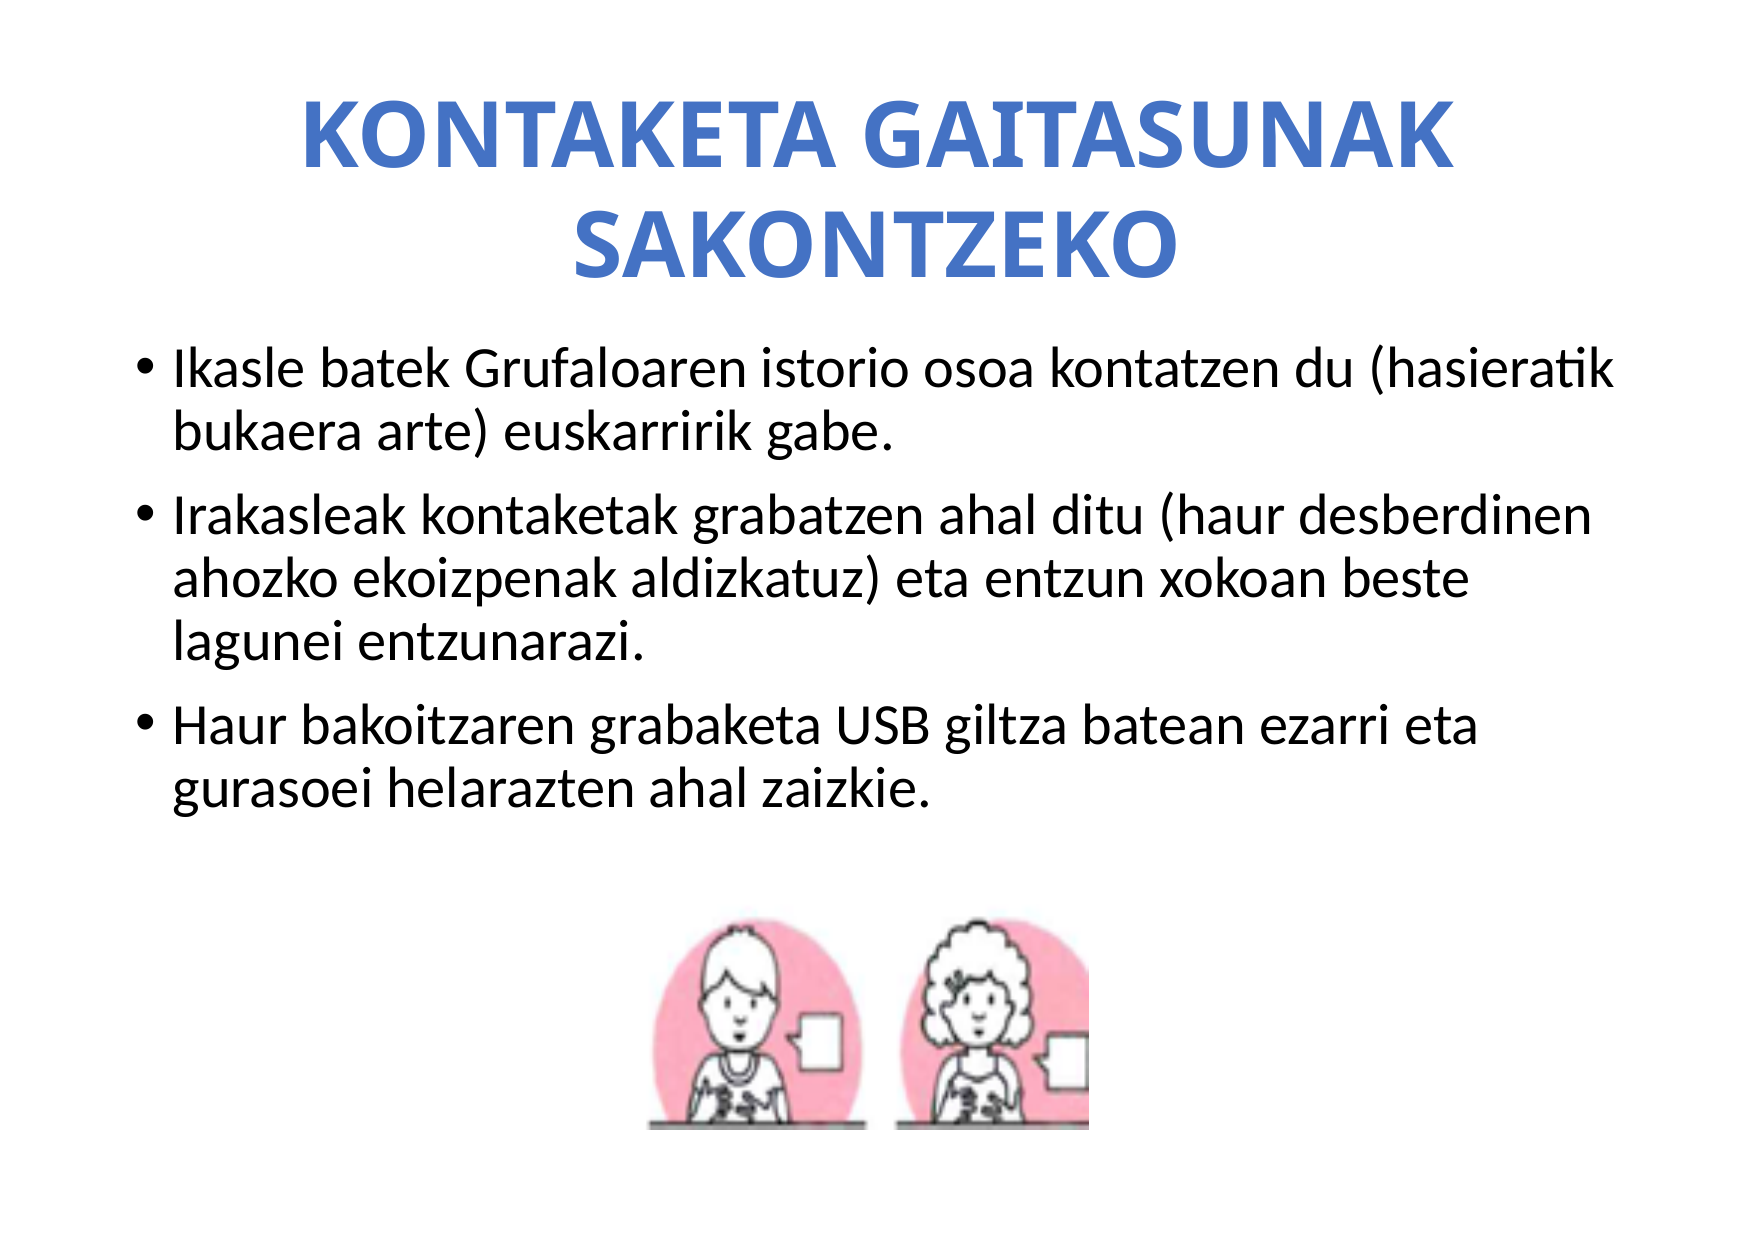

KONTAKETA GAITASUNAK SAKONTZEKO
Ikasle batek Grufaloaren istorio osoa kontatzen du (hasieratik bukaera arte) euskarririk gabe.
Irakasleak kontaketak grabatzen ahal ditu (haur desberdinen ahozko ekoizpenak aldizkatuz) eta entzun xokoan beste lagunei entzunarazi.
Haur bakoitzaren grabaketa USB giltza batean ezarri eta gurasoei helarazten ahal zaizkie.